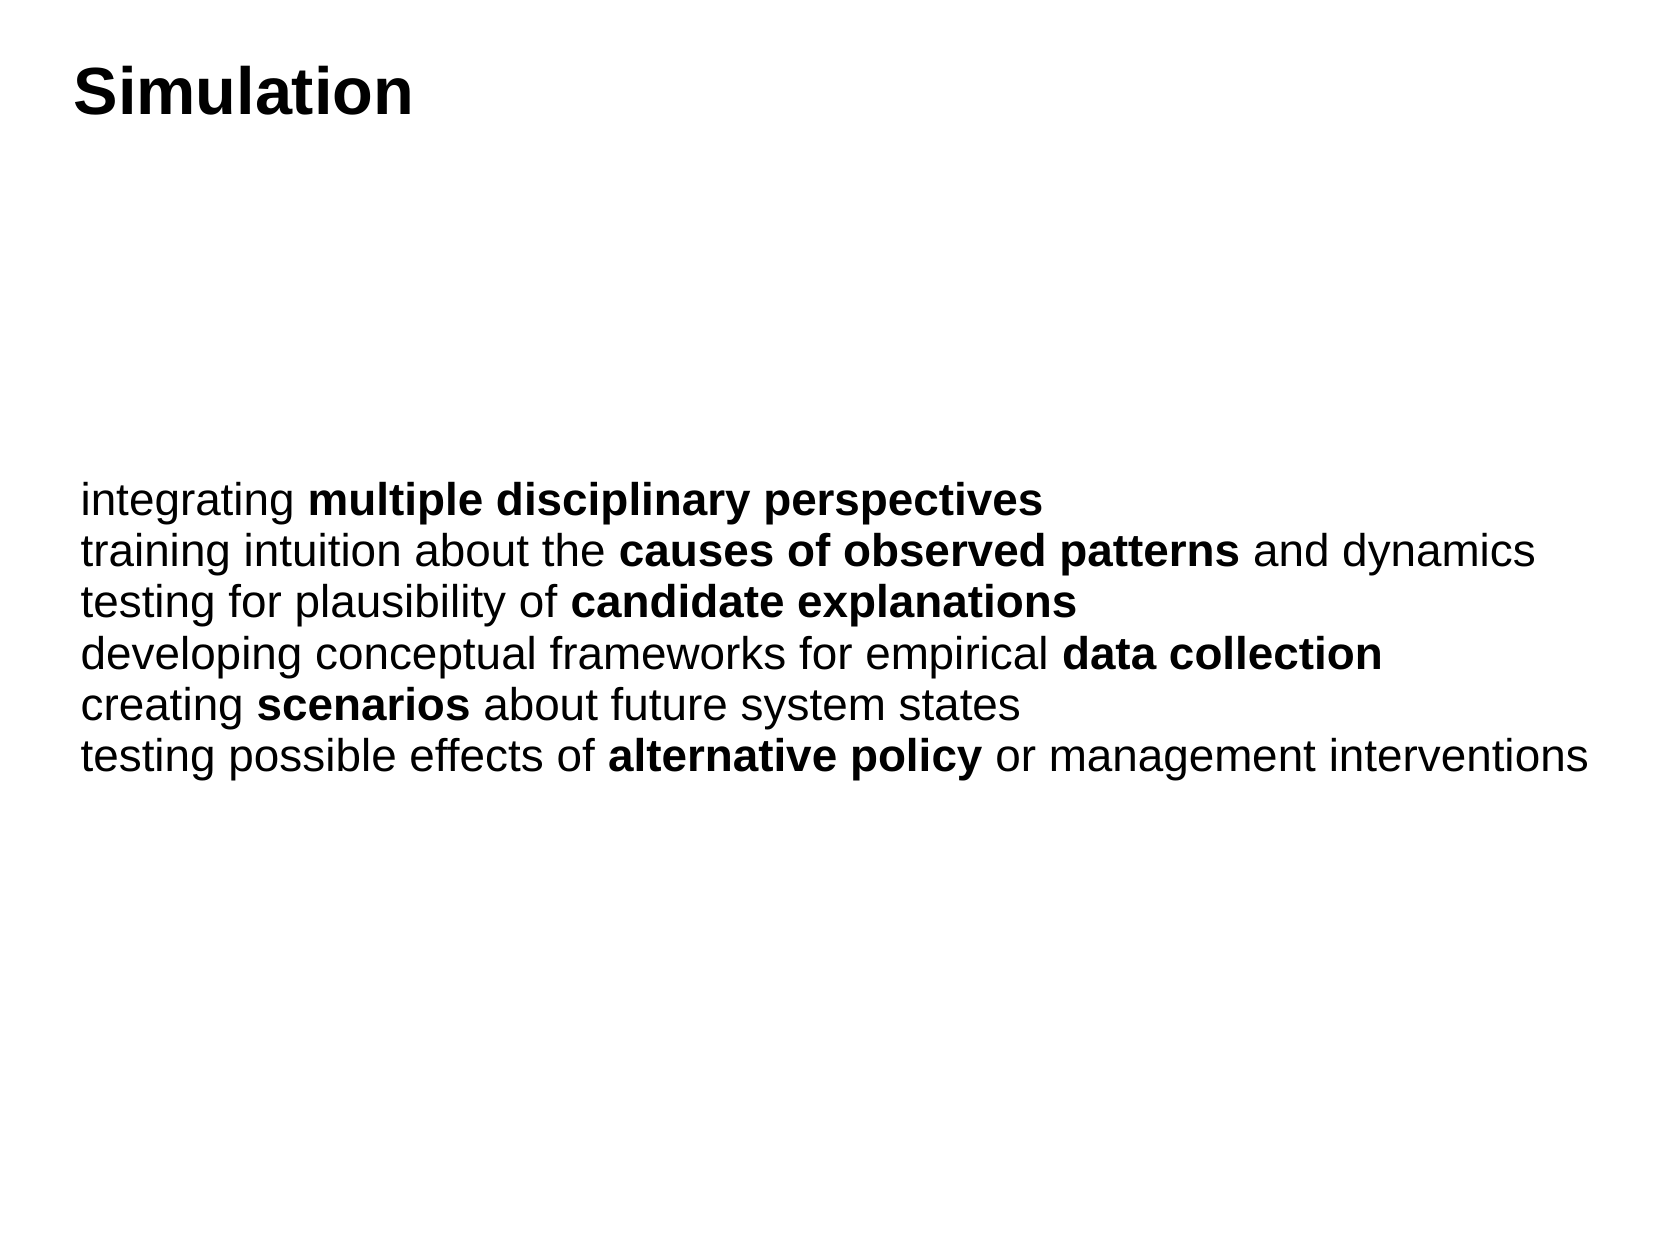

Simulation
 integrating multiple disciplinary perspectives
 training intuition about the causes of observed patterns and dynamics
 testing for plausibility of candidate explanations
 developing conceptual frameworks for empirical data collection
 creating scenarios about future system states
 testing possible effects of alternative policy or management interventions